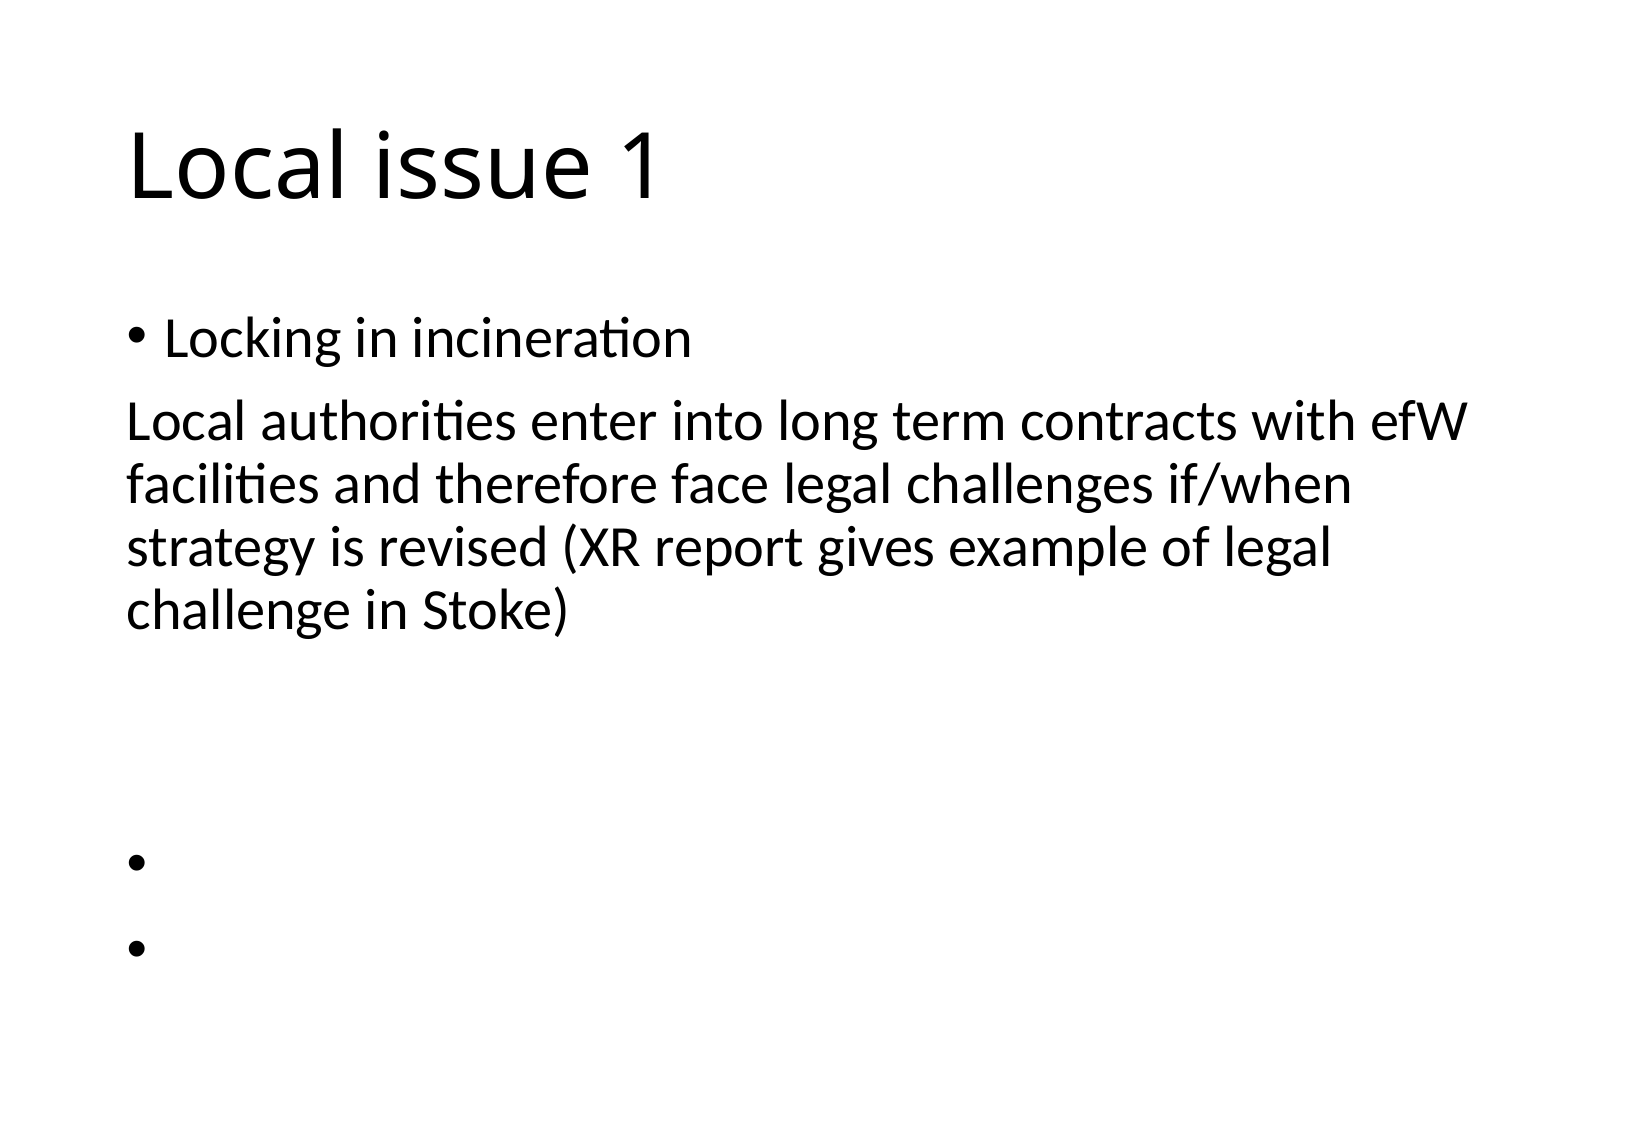

# Local issue 1
Locking in incineration
Local authorities enter into long term contracts with efW facilities and therefore face legal challenges if/when strategy is revised (XR report gives example of legal challenge in Stoke)